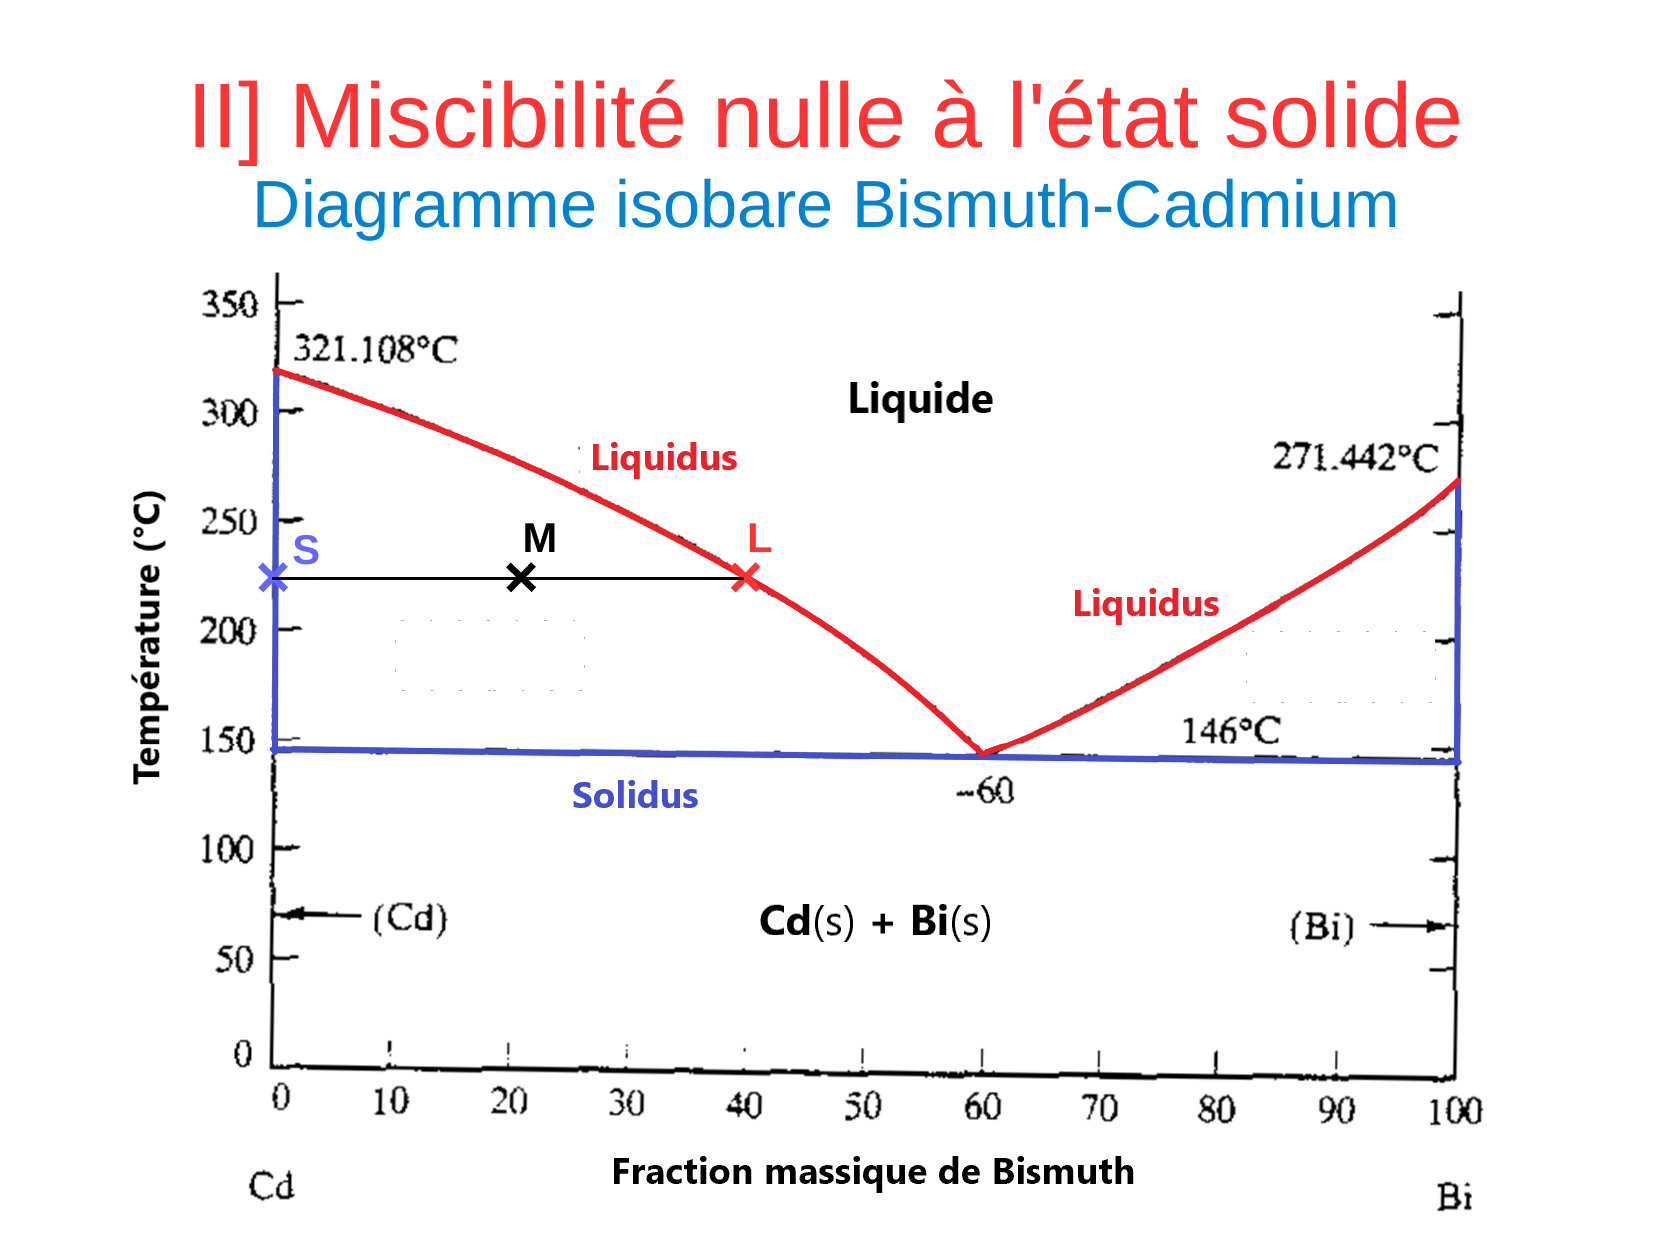

# II] Miscibilité nulle à l'état solide Diagramme isobare Bismuth-Cadmium
M
L
S